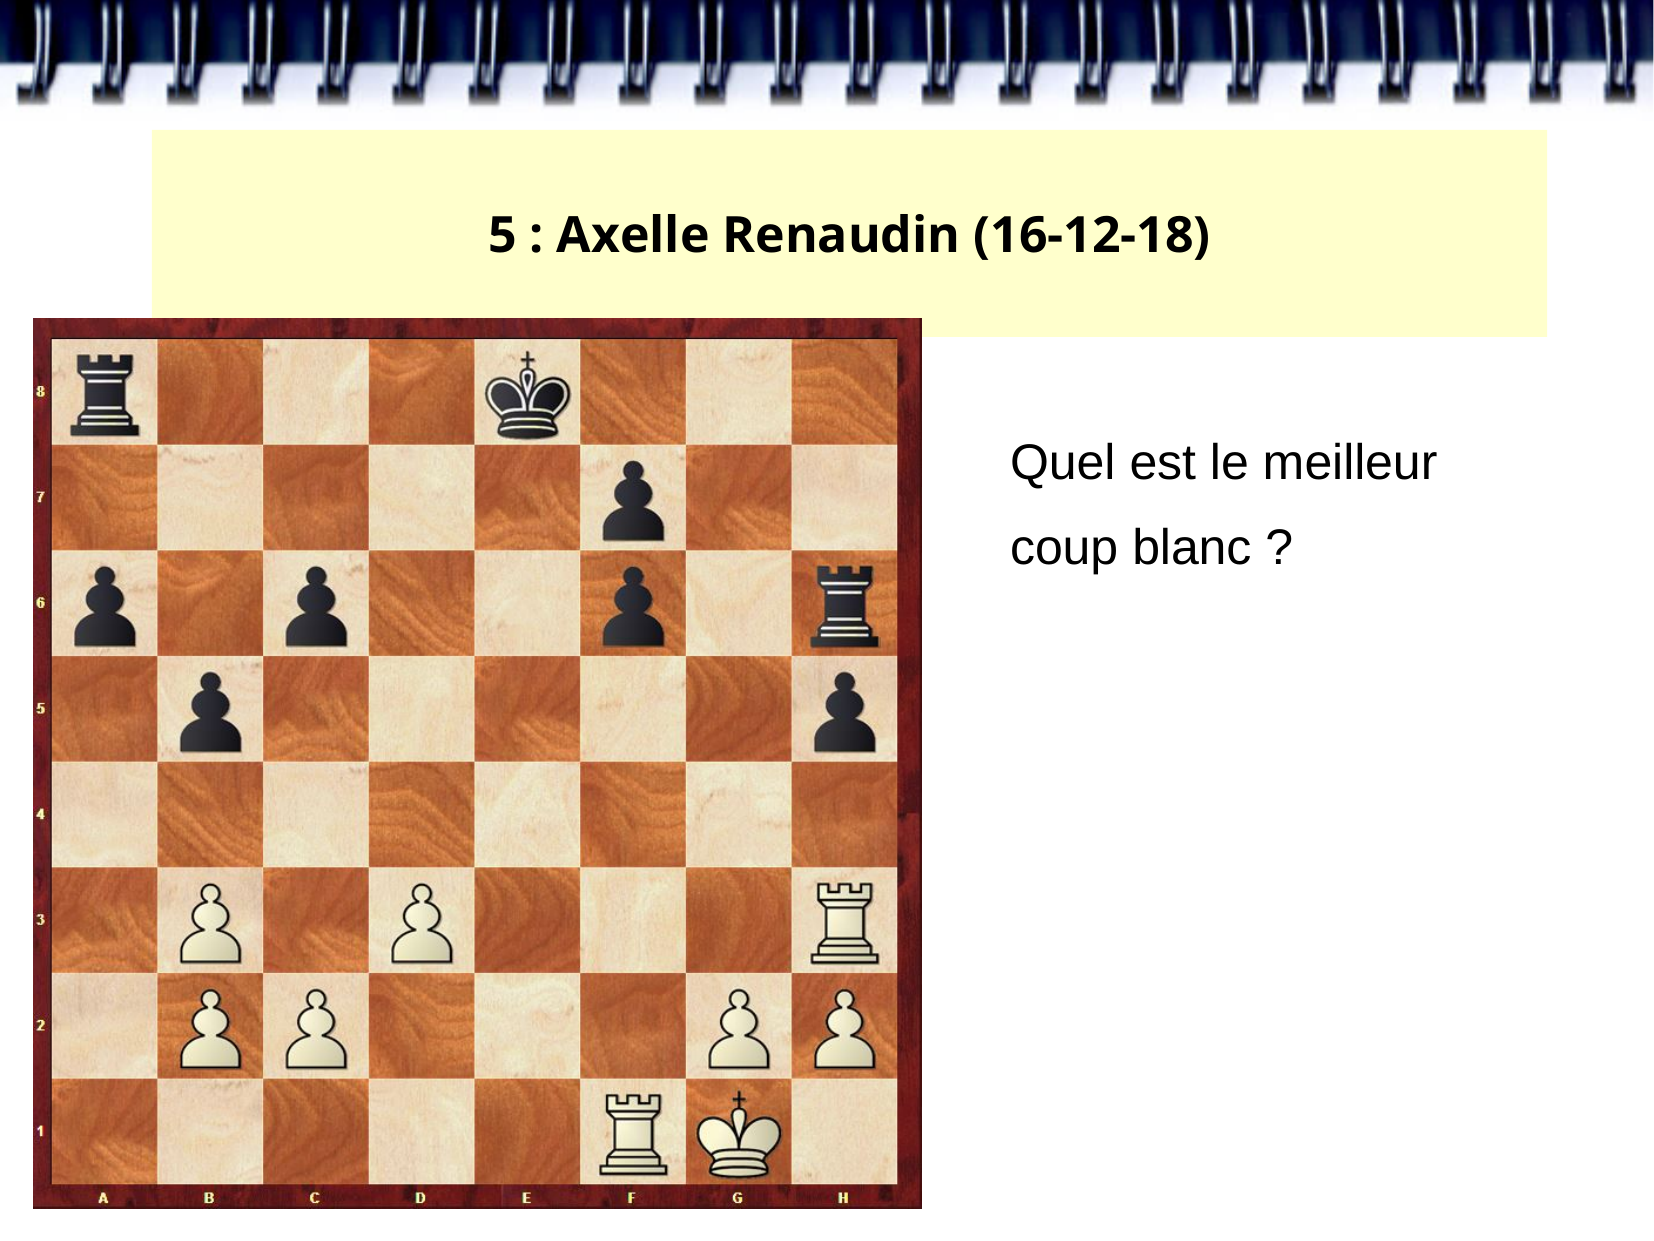

# 5 : Axelle Renaudin (16-12-18)
Quel est le meilleur
coup blanc ?